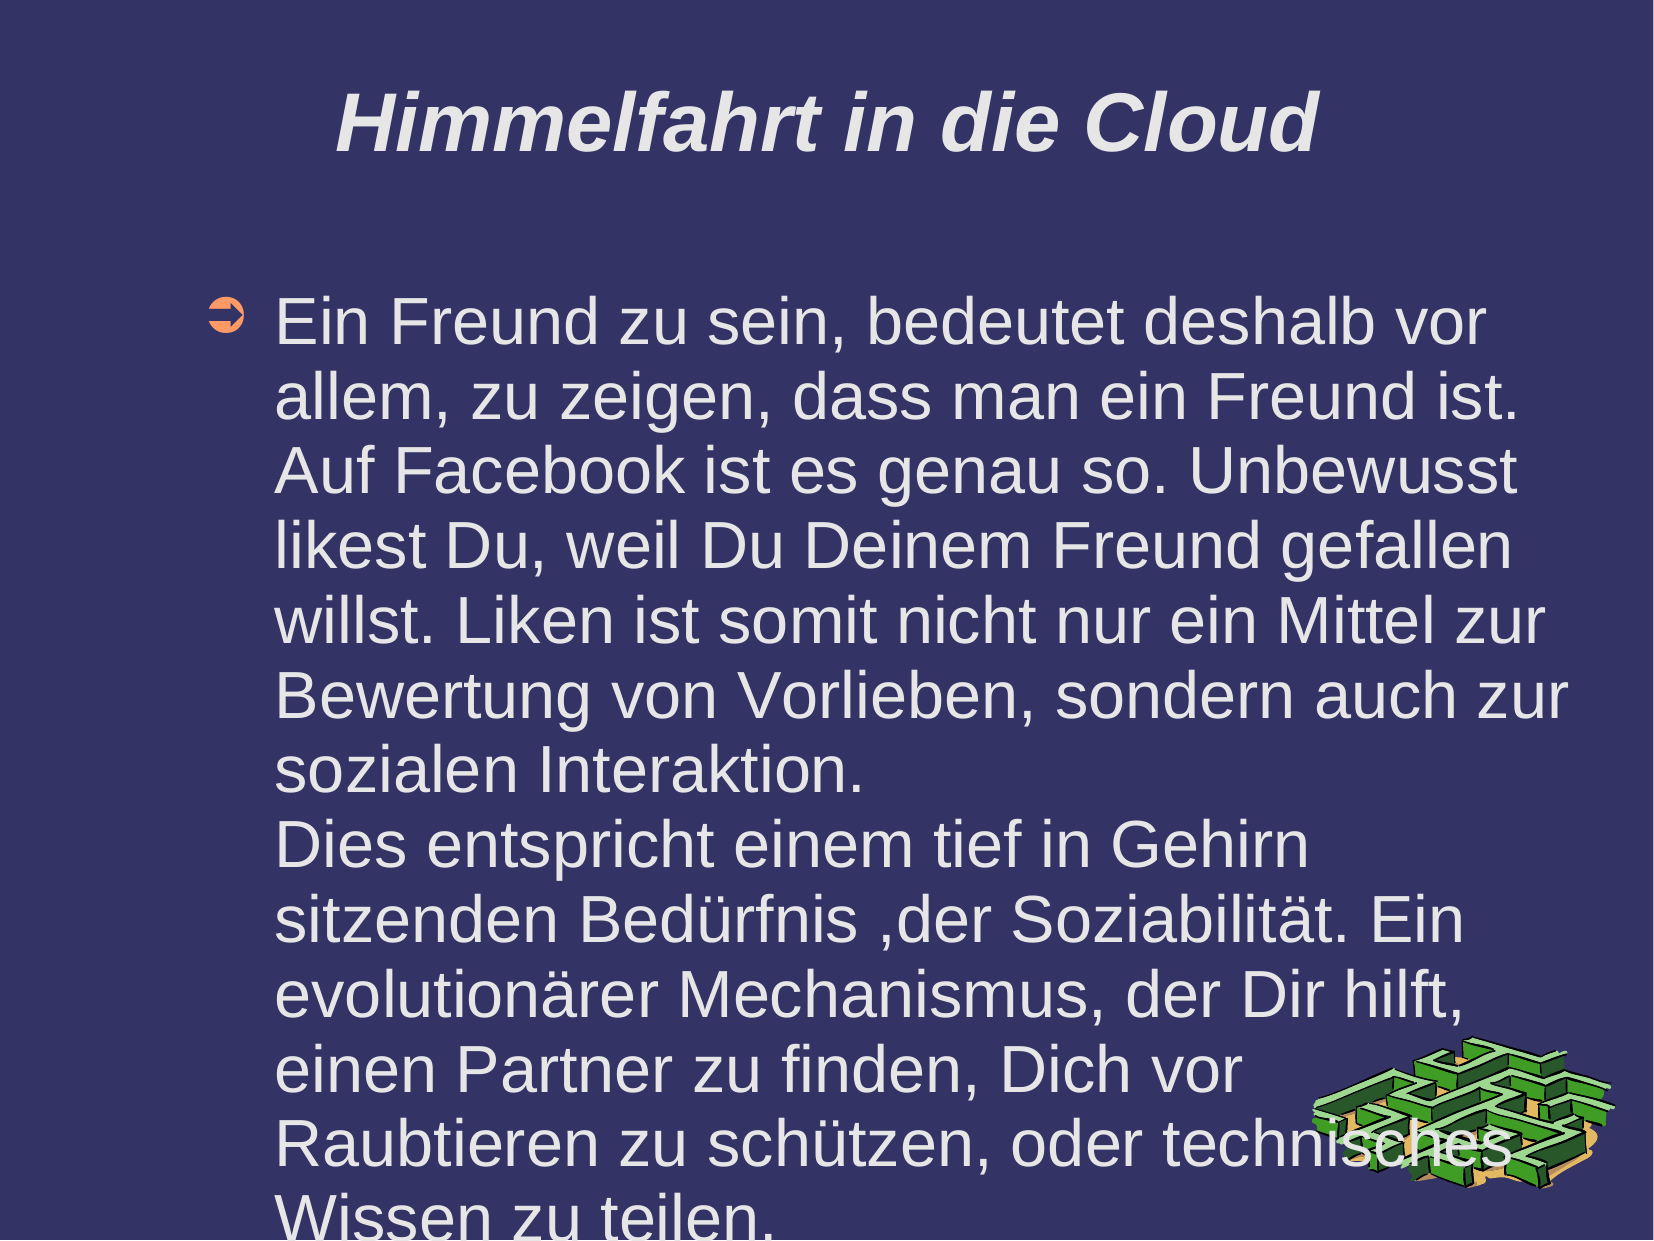

# Himmelfahrt in die Cloud
Ein Freund zu sein, bedeutet deshalb vor allem, zu zeigen, dass man ein Freund ist.
Auf Facebook ist es genau so. Unbewusst likest Du, weil Du Deinem Freund gefallen willst. Liken ist somit nicht nur ein Mittel zur Bewertung von Vorlieben, sondern auch zur sozialen Interaktion.
Dies entspricht einem tief in Gehirn sitzenden Bedürfnis ,der Soziabilität. Ein evolutionärer Mechanismus, der Dir hilft, einen Partner zu finden, Dich vor Raubtieren zu schützen, oder technisches Wissen zu teilen.